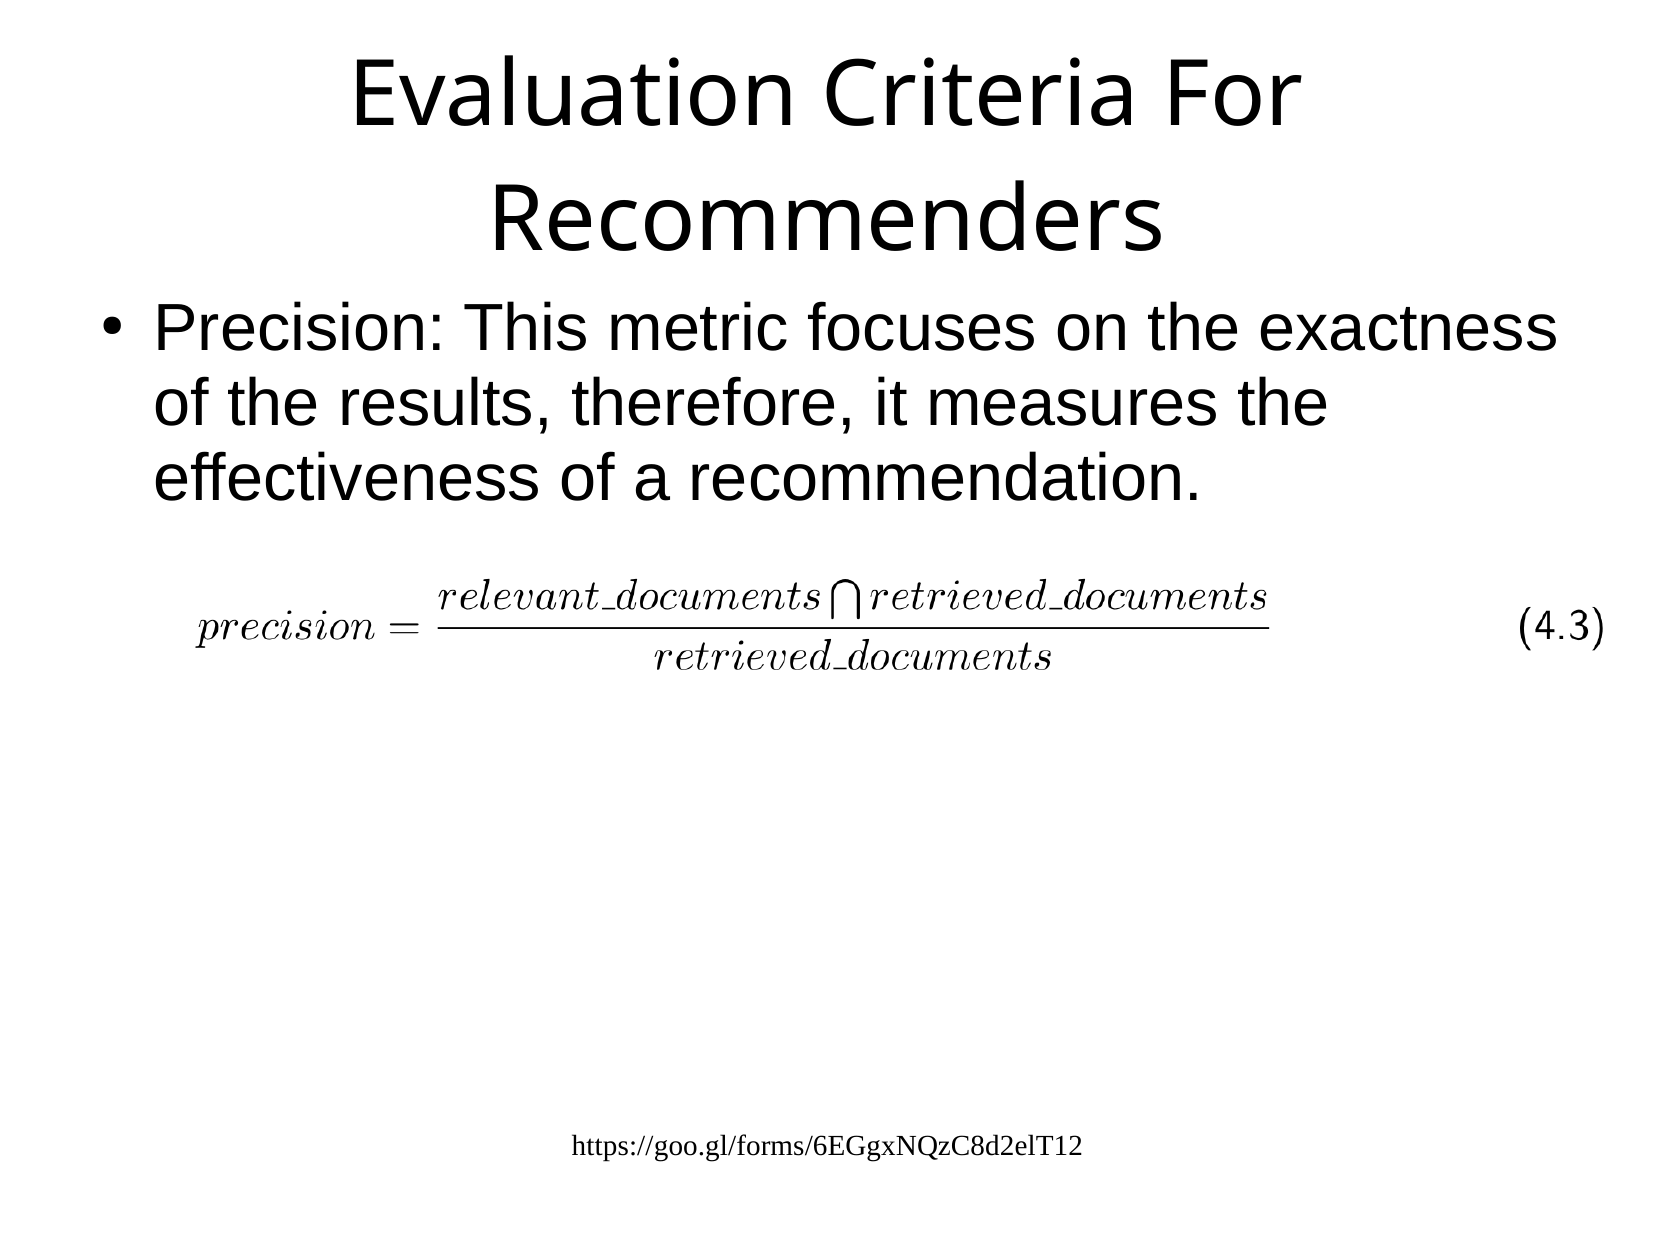

# Evaluation Criteria For Recommenders
Precision: This metric focuses on the exactness of the results, therefore, it measures the effectiveness of a recommendation.
https://goo.gl/forms/6EGgxNQzC8d2elT12